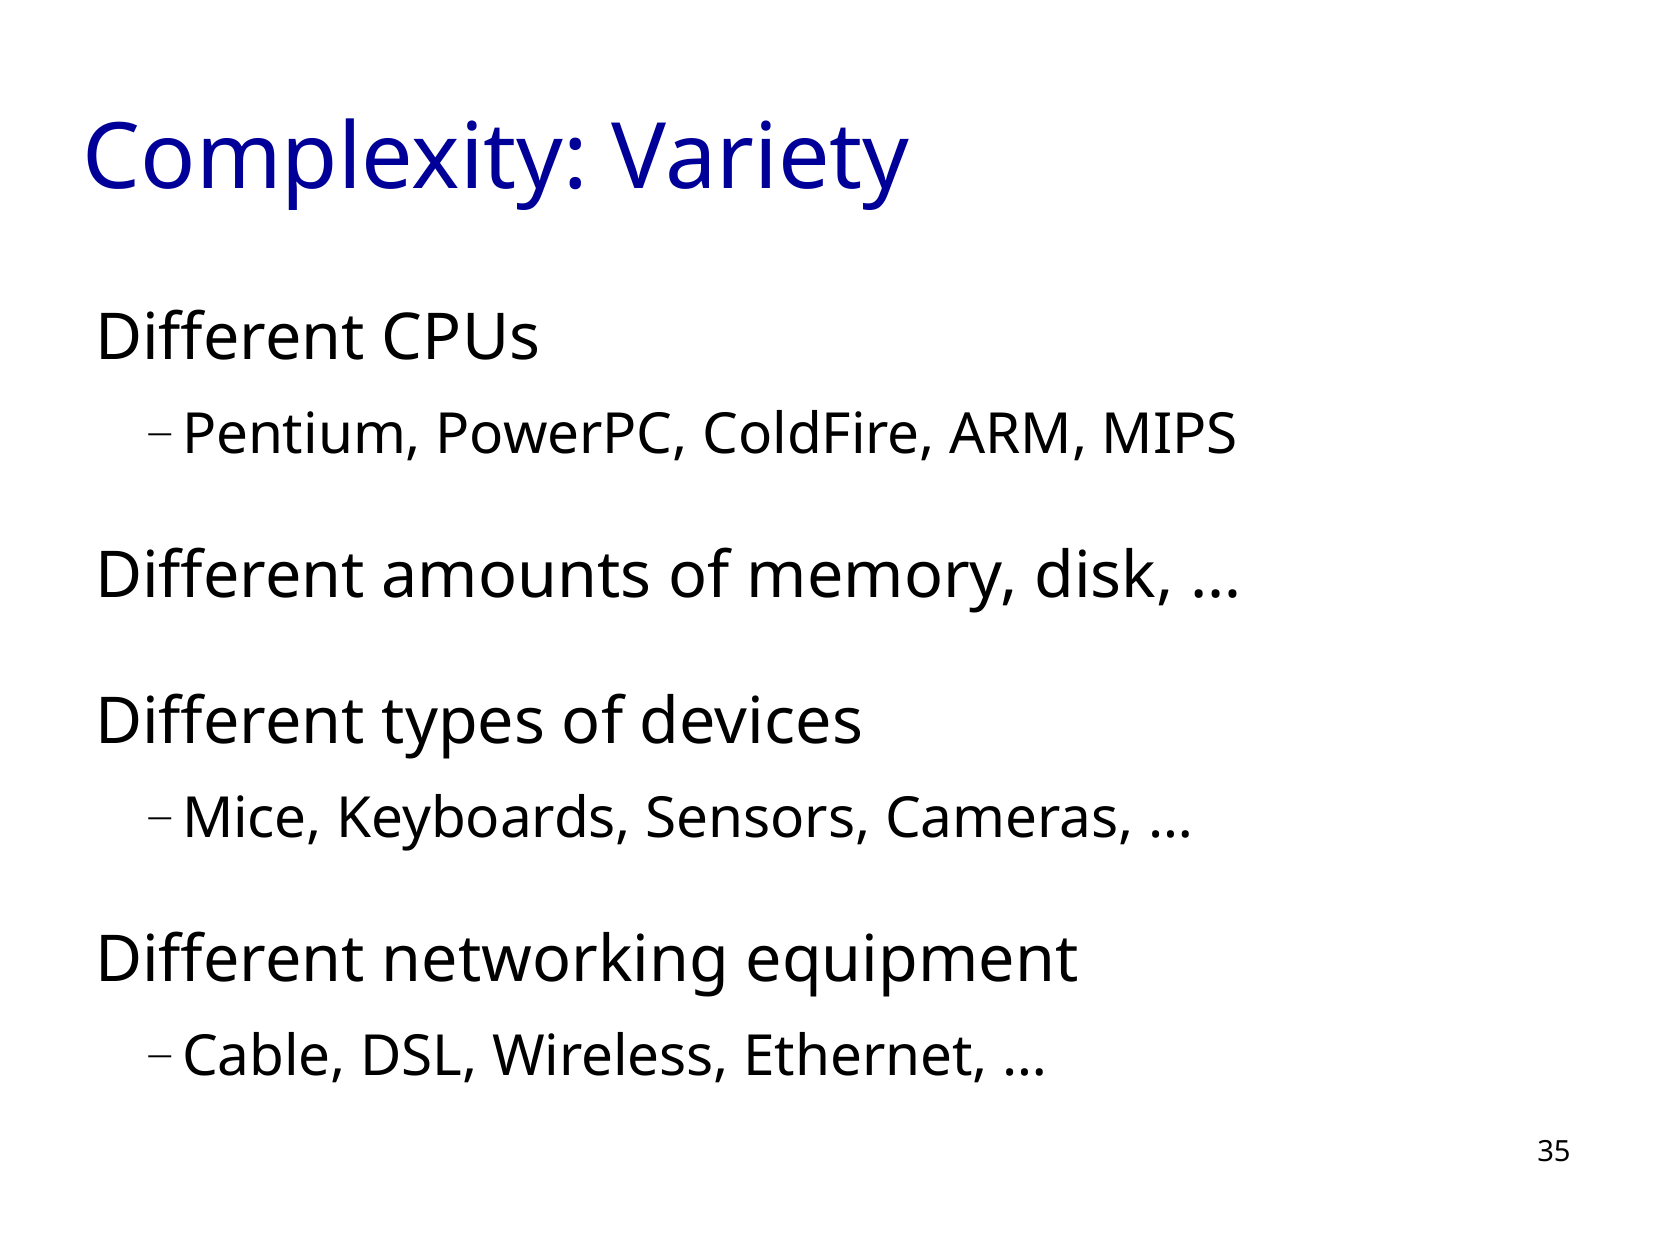

# Complexity: Variety
Different CPUs
Pentium, PowerPC, ColdFire, ARM, MIPS
Different amounts of memory, disk, …
Different types of devices
Mice, Keyboards, Sensors, Cameras, …
Different networking equipment
Cable, DSL, Wireless, Ethernet, …
35